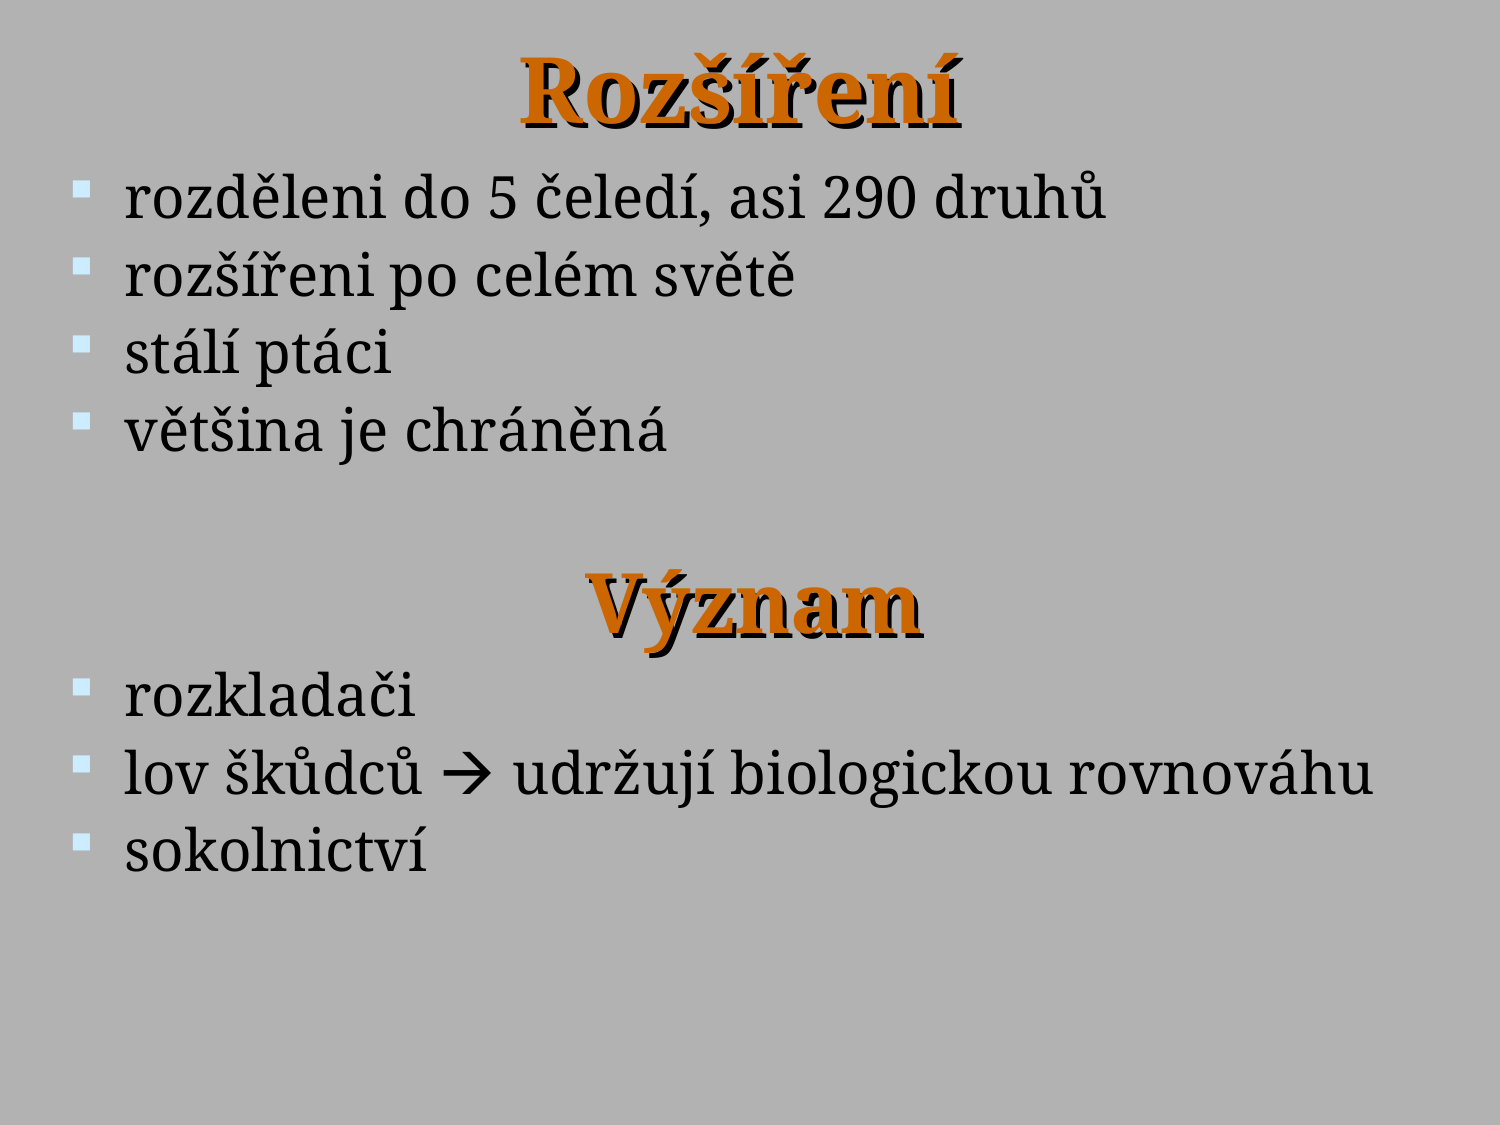

# Rozšíření
rozděleni do 5 čeledí, asi 290 druhů
rozšířeni po celém světě
stálí ptáci
většina je chráněná
Význam
rozkladači
lov škůdců  udržují biologickou rovnováhu
sokolnictví